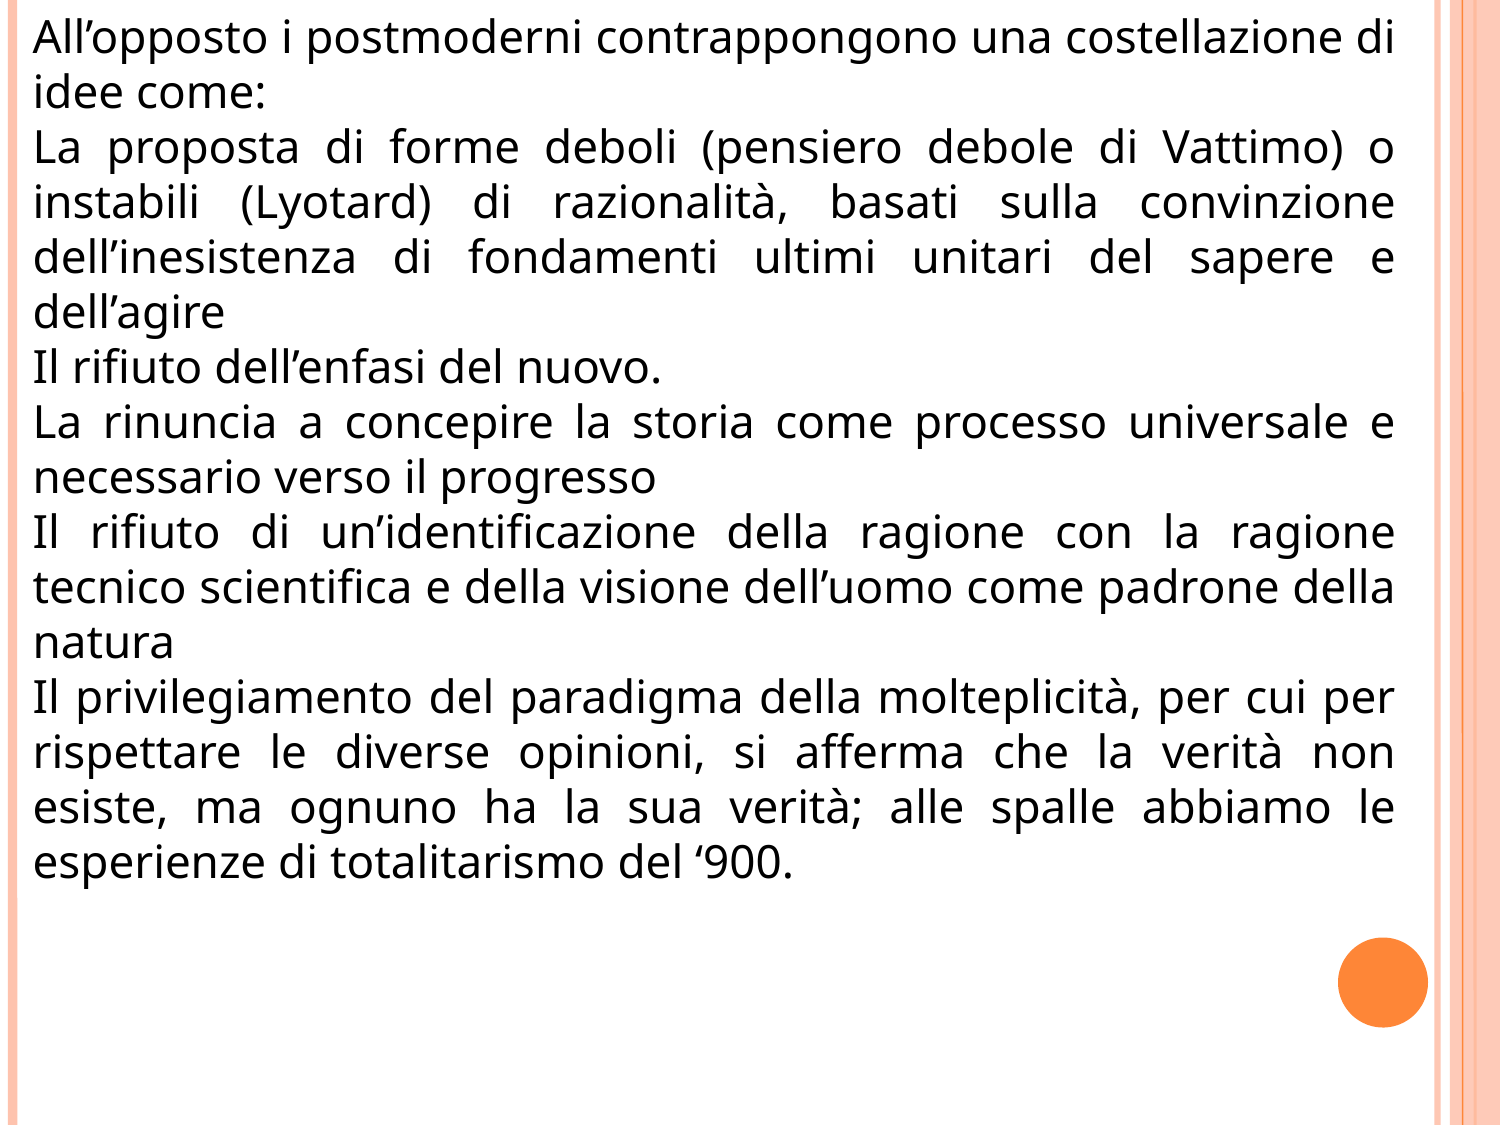

All’opposto i postmoderni contrappongono una costellazione di idee come:
La proposta di forme deboli (pensiero debole di Vattimo) o instabili (Lyotard) di razionalità, basati sulla convinzione dell’inesistenza di fondamenti ultimi unitari del sapere e dell’agire
Il rifiuto dell’enfasi del nuovo.
La rinuncia a concepire la storia come processo universale e necessario verso il progresso
Il rifiuto di un’identificazione della ragione con la ragione tecnico scientifica e della visione dell’uomo come padrone della natura
Il privilegiamento del paradigma della molteplicità, per cui per rispettare le diverse opinioni, si afferma che la verità non esiste, ma ognuno ha la sua verità; alle spalle abbiamo le esperienze di totalitarismo del ‘900.